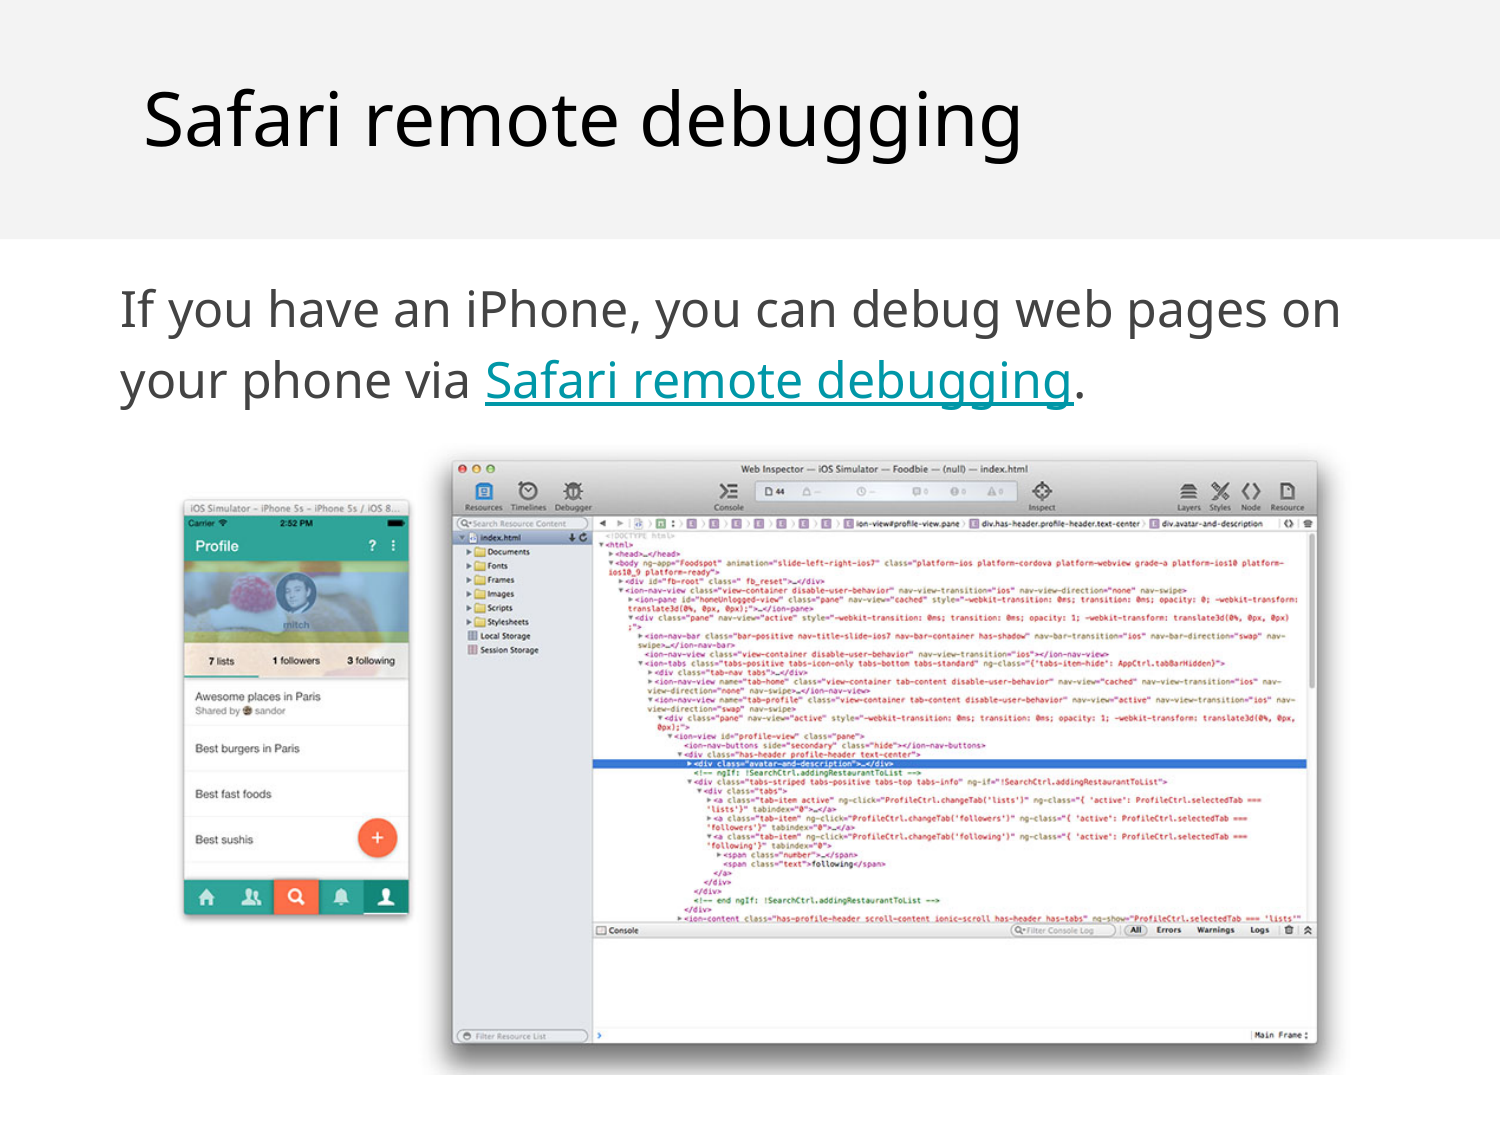

# Safari remote debugging
If you have an iPhone, you can debug web pages on your phone via Safari remote debugging.